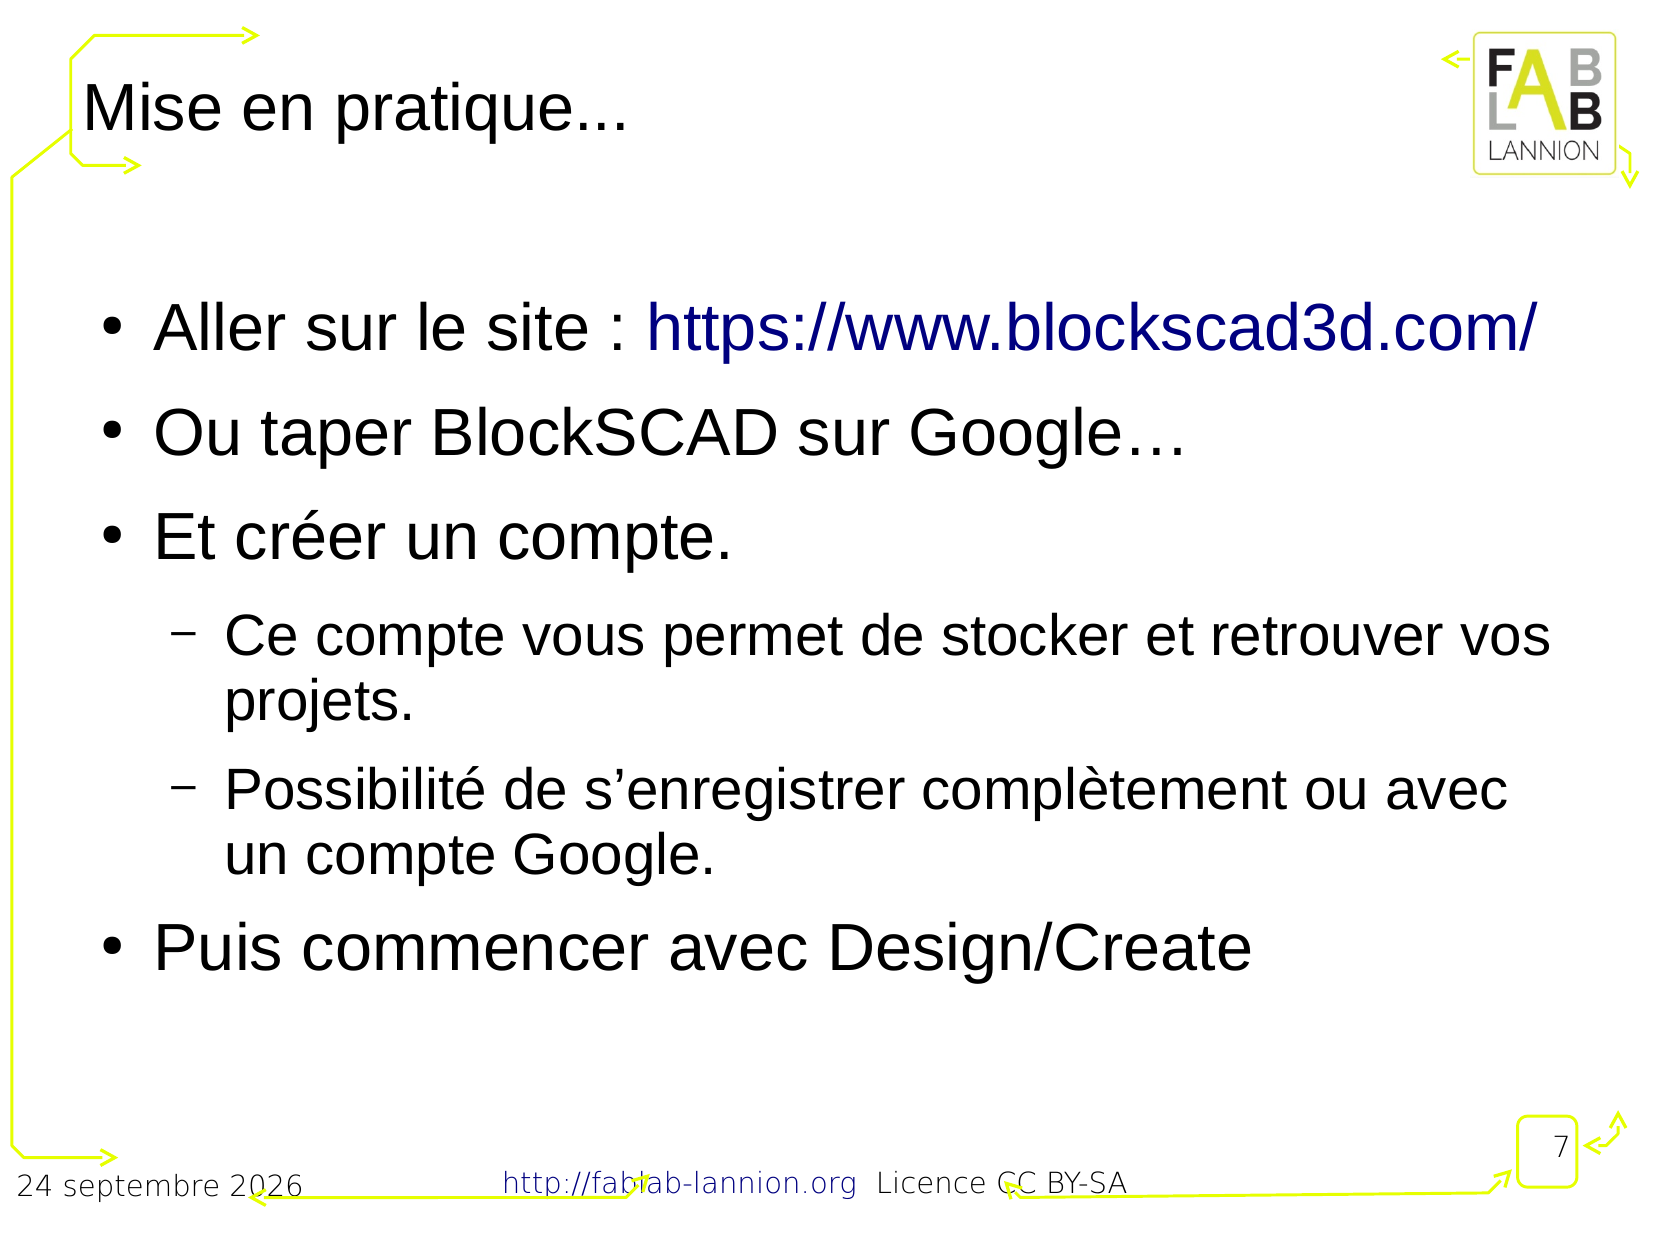

# Mise en pratique...
Aller sur le site : https://www.blockscad3d.com/
Ou taper BlockSCAD sur Google…
Et créer un compte.
Ce compte vous permet de stocker et retrouver vos projets.
Possibilité de s’enregistrer complètement ou avec un compte Google.
Puis commencer avec Design/Create
7